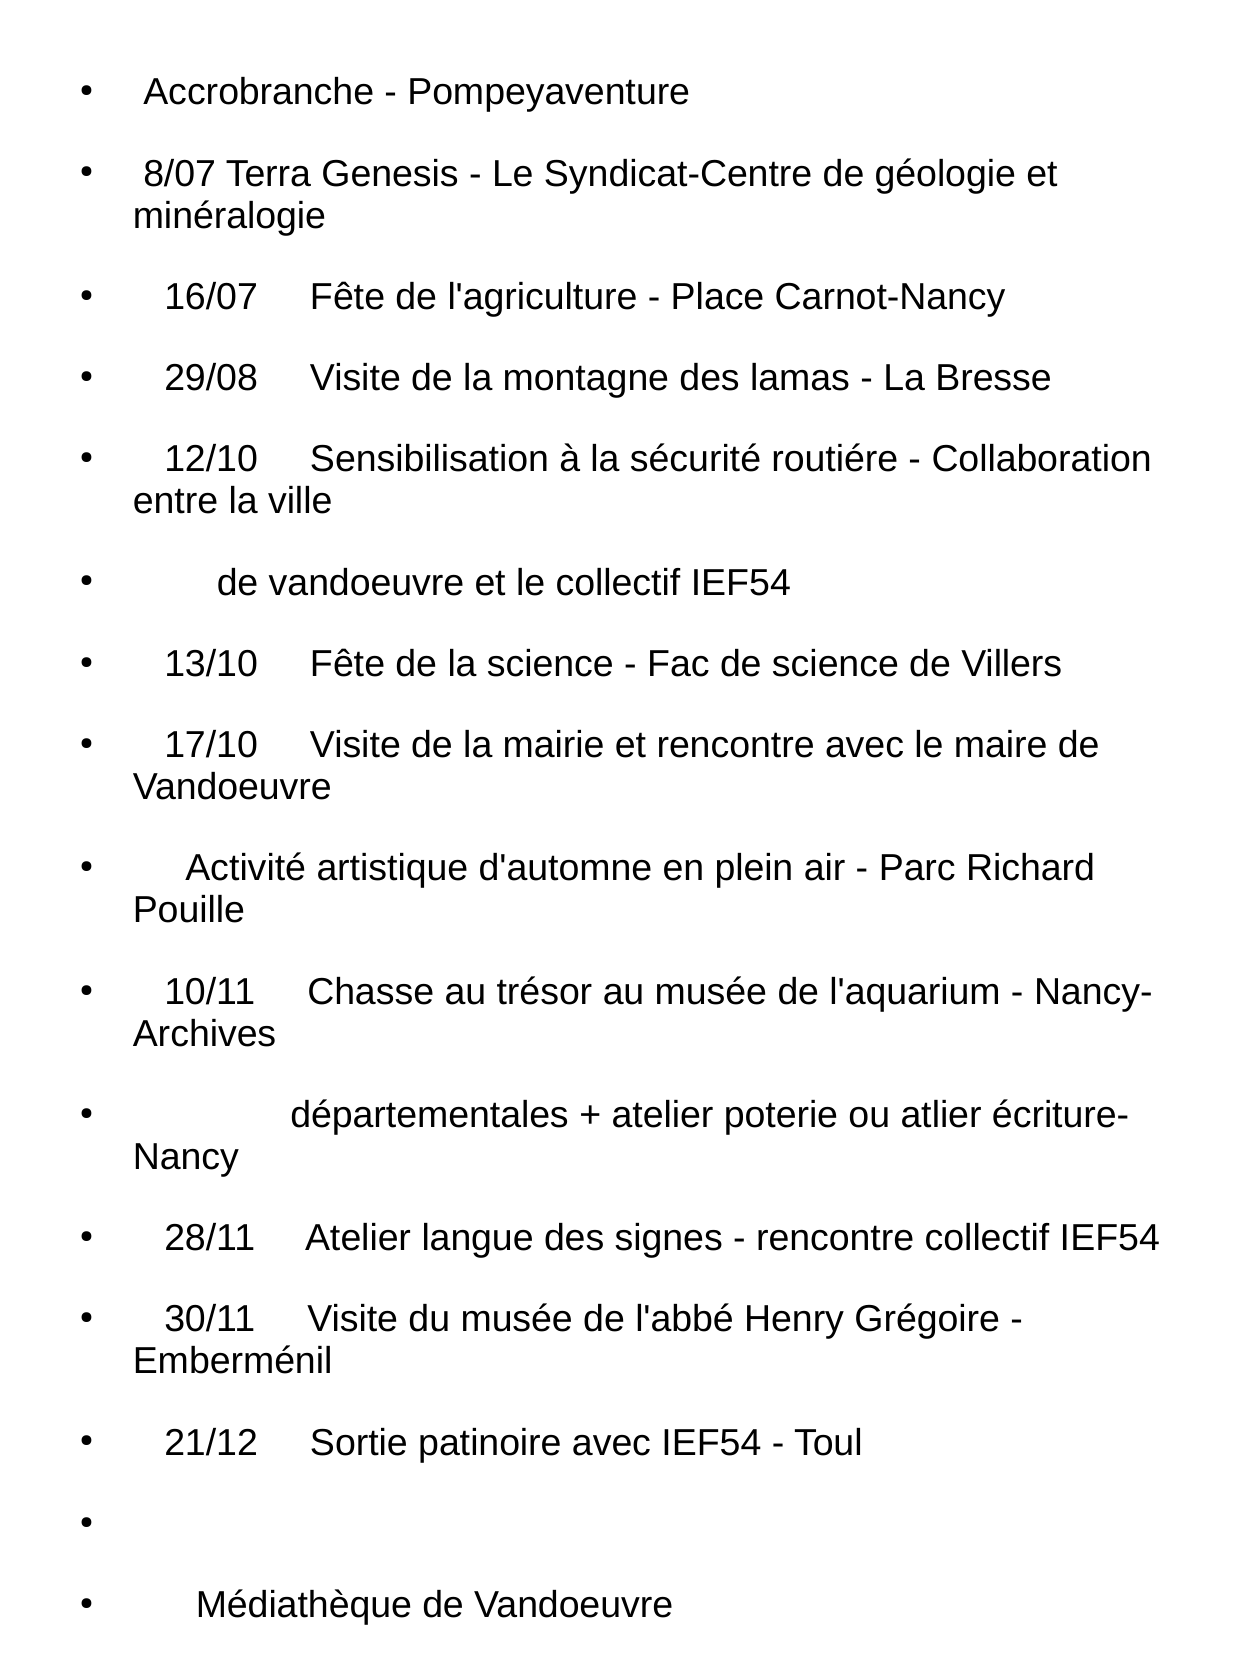

# Accrobranche - Pompeyaventure
 8/07 Terra Genesis - Le Syndicat-Centre de géologie et minéralogie
 16/07 Fête de l'agriculture - Place Carnot-Nancy
 29/08 Visite de la montagne des lamas - La Bresse
 12/10 Sensibilisation à la sécurité routiére - Collaboration entre la ville
 de vandoeuvre et le collectif IEF54
 13/10 Fête de la science - Fac de science de Villers
 17/10 Visite de la mairie et rencontre avec le maire de Vandoeuvre
 Activité artistique d'automne en plein air - Parc Richard Pouille
 10/11 Chasse au trésor au musée de l'aquarium - Nancy- Archives
 départementales + atelier poterie ou atlier écriture- Nancy
 28/11 Atelier langue des signes - rencontre collectif IEF54
 30/11 Visite du musée de l'abbé Henry Grégoire - Emberménil
 21/12 Sortie patinoire avec IEF54 - Toul
 Médiathèque de Vandoeuvre
 30/01 Atelier sophrologie - Collectif IEF54 - Vandoeuvre
 2/02 Atelier potager ”Pour un plaisir partagé” - avec Jérémy Richard de l'Association Wold in harmonie
 9/02 Le Vaisseau - Strasbourg
 20/02 Archives municipales – Visite + atelier - Nancy
 26/03 Archives Départementales - visite + atelier - Nancy
 30/04 Visite et atelier - Maison du sel-Marsal
 30/05 Visite des locaux de l'Est Républicain - visite de
 l'imprimerie + atelier 24h dans la peau d'un journa